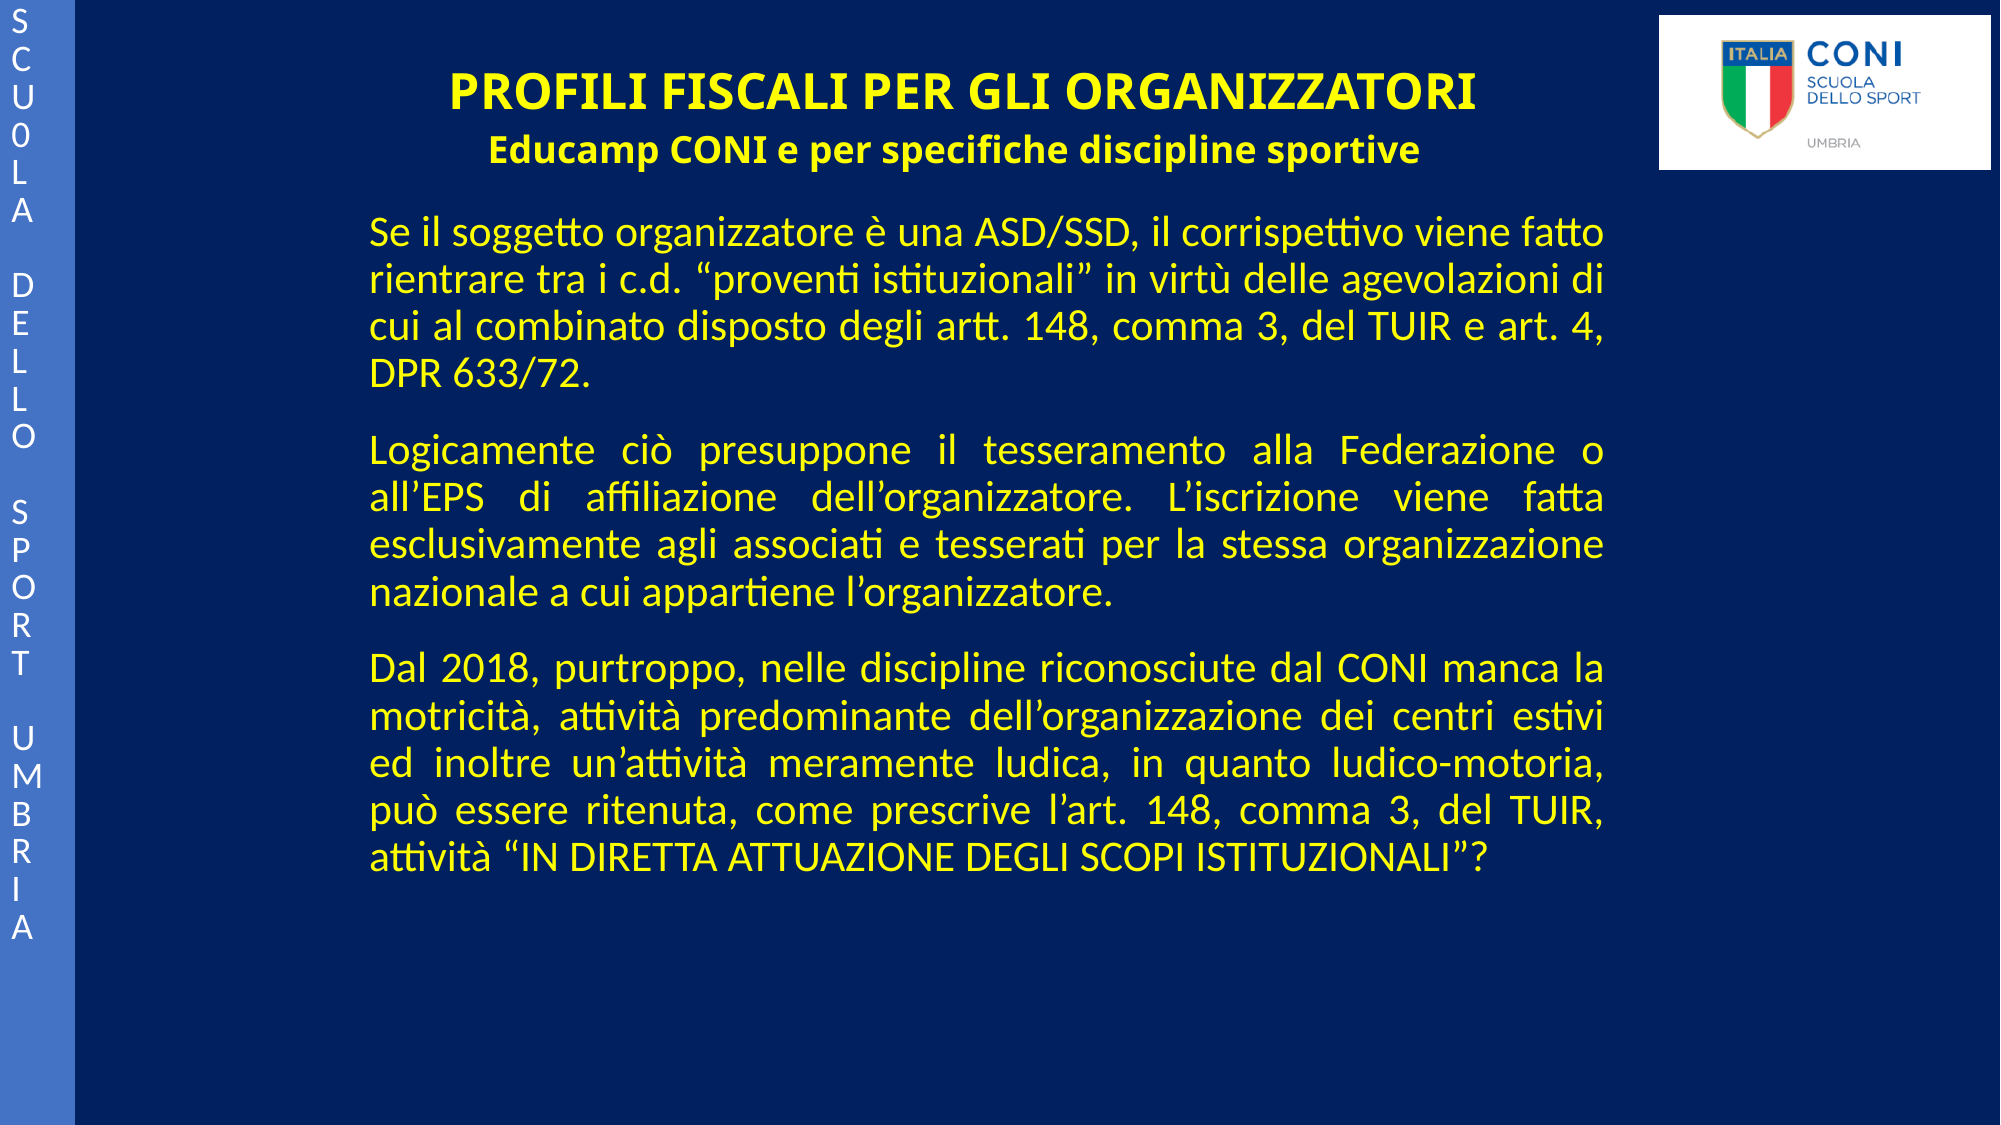

| S C U  0 L A D E L L O S P O R T U M B R I A |
| --- |
# PROFILI FISCALI PER GLI ORGANIZZATORI Educamp CONI e per specifiche discipline sportive
Se il soggetto organizzatore è una ASD/SSD, il corrispettivo viene fatto rientrare tra i c.d. “proventi istituzionali” in virtù delle agevolazioni di cui al combinato disposto degli artt. 148, comma 3, del TUIR e art. 4, DPR 633/72.
Logicamente ciò presuppone il tesseramento alla Federazione o all’EPS di affiliazione dell’organizzatore. L’iscrizione viene fatta esclusivamente agli associati e tesserati per la stessa organizzazione nazionale a cui appartiene l’organizzatore.
Dal 2018, purtroppo, nelle discipline riconosciute dal CONI manca la motricità, attività predominante dell’organizzazione dei centri estivi ed inoltre un’attività meramente ludica, in quanto ludico-motoria, può essere ritenuta, come prescrive l’art. 148, comma 3, del TUIR, attività “IN DIRETTA ATTUAZIONE DEGLI SCOPI ISTITUZIONALI”?